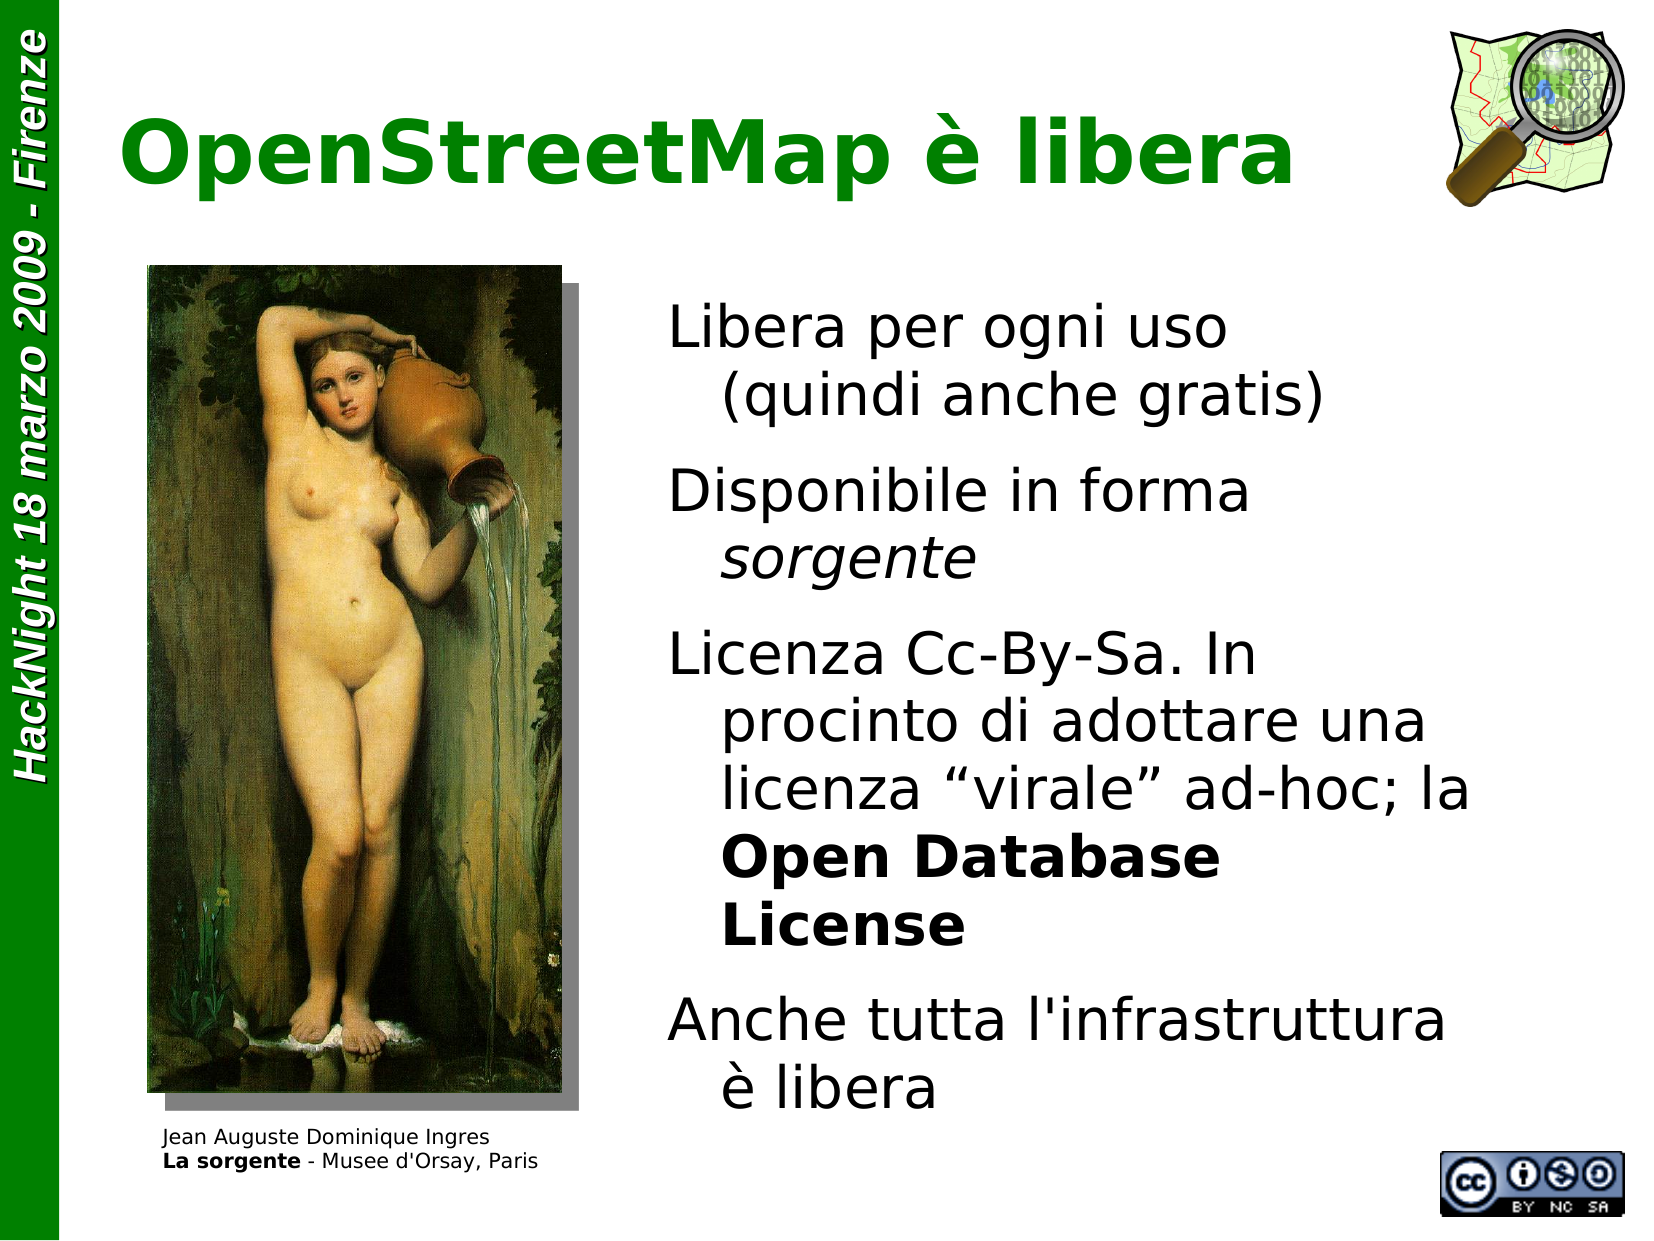

# OpenStreetMap è libera
Libera per ogni uso
(quindi anche gratis)
Disponibile in forma
sorgente
Licenza Cc-By-Sa. In procinto di adottare una licenza “virale” ad-hoc; la Open Database License
Anche tutta l'infrastruttura è libera
Jean Auguste Dominique Ingres
La sorgente - Musee d'Orsay, Paris